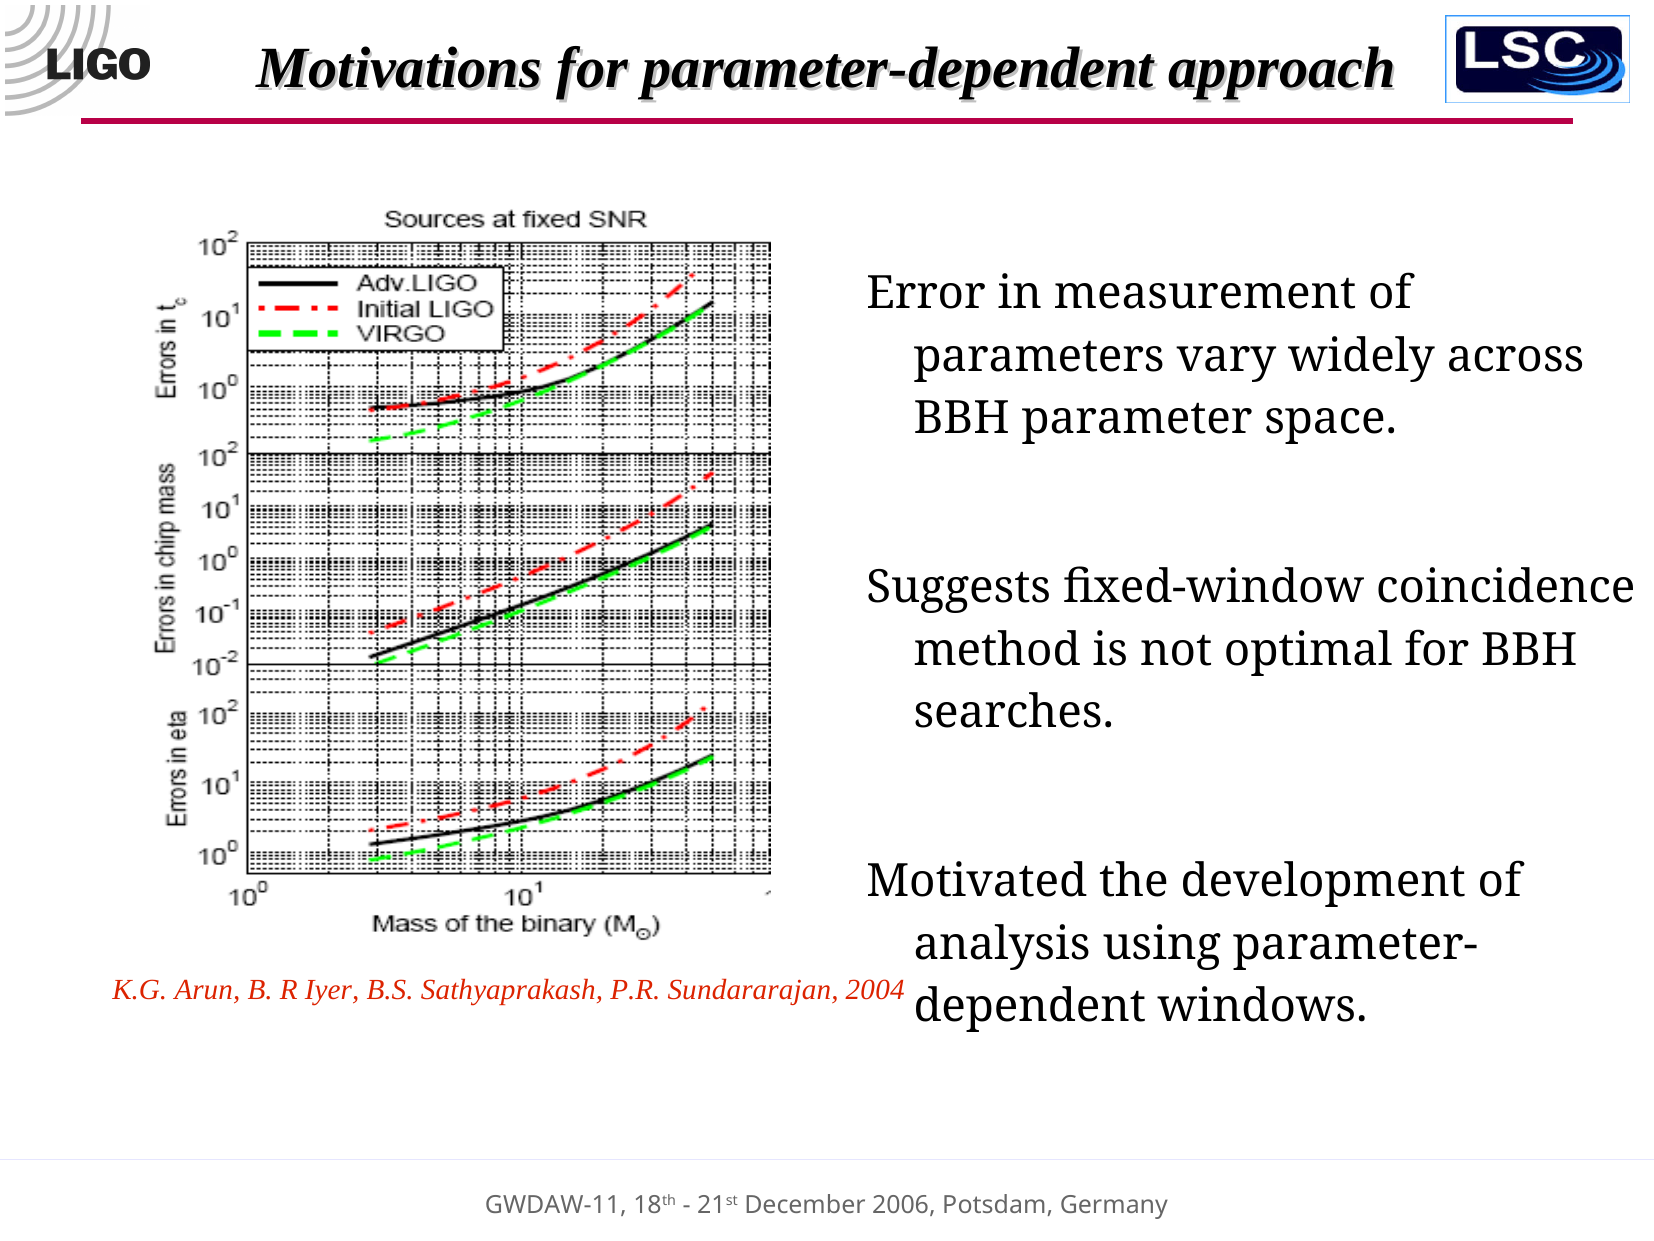

# Motivations for parameter-dependent approach
Error in measurement of parameters vary widely across BBH parameter space.
Suggests fixed-window coincidence method is not optimal for BBH searches.
Motivated the development of analysis using parameter-dependent windows.
K.G. Arun, B. R Iyer, B.S. Sathyaprakash, P.R. Sundararajan, 2004